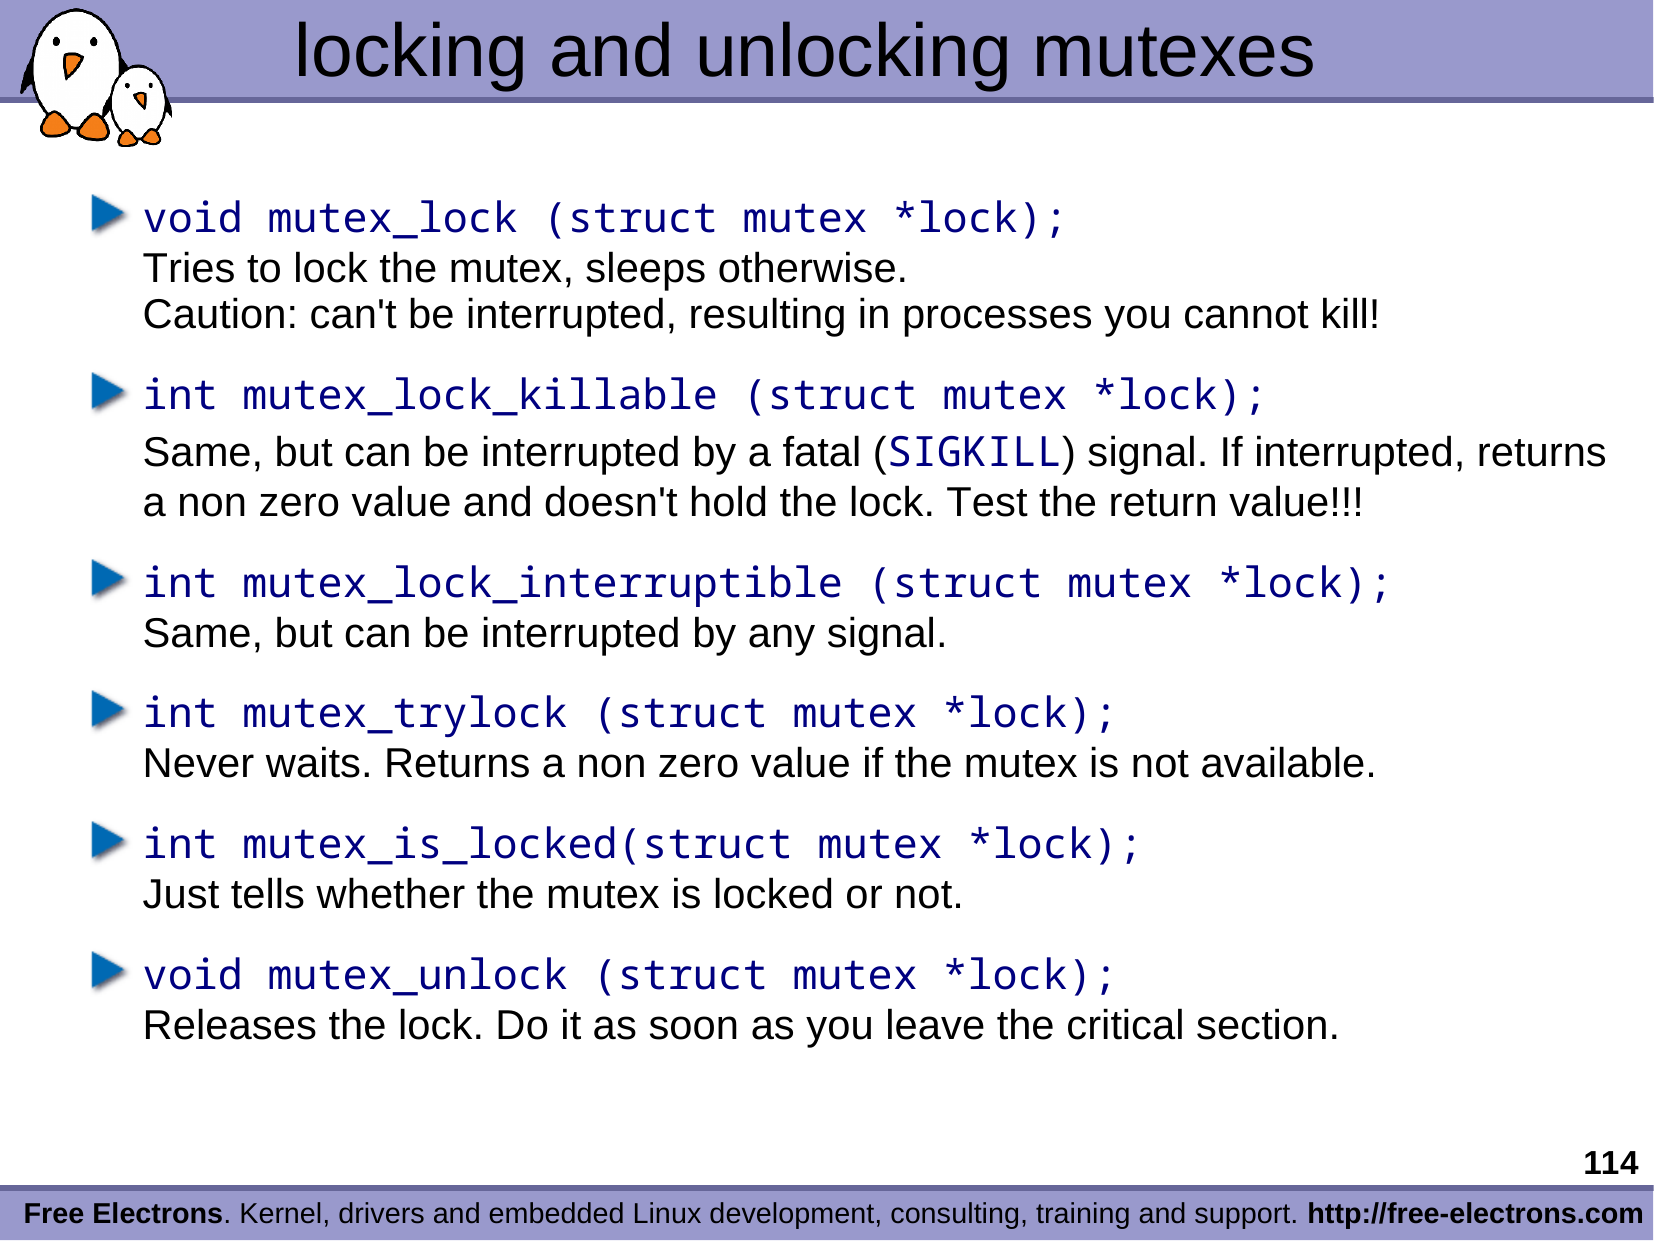

# locking and unlocking mutexes
void mutex_lock (struct mutex *lock);
Tries to lock the mutex, sleeps otherwise.
Caution: can't be interrupted, resulting in processes you cannot kill!
int mutex_lock_killable (struct mutex *lock);
Same, but can be interrupted by a fatal (SIGKILL) signal. If interrupted, returns a non zero value and doesn't hold the lock. Test the return value!!!
int mutex_lock_interruptible (struct mutex *lock);
Same, but can be interrupted by any signal.
int mutex_trylock (struct mutex *lock);
Never waits. Returns a non zero value if the mutex is not available.
int mutex_is_locked(struct mutex *lock);
Just tells whether the mutex is locked or not.
void mutex_unlock (struct mutex *lock);
Releases the lock. Do it as soon as you leave the critical section.